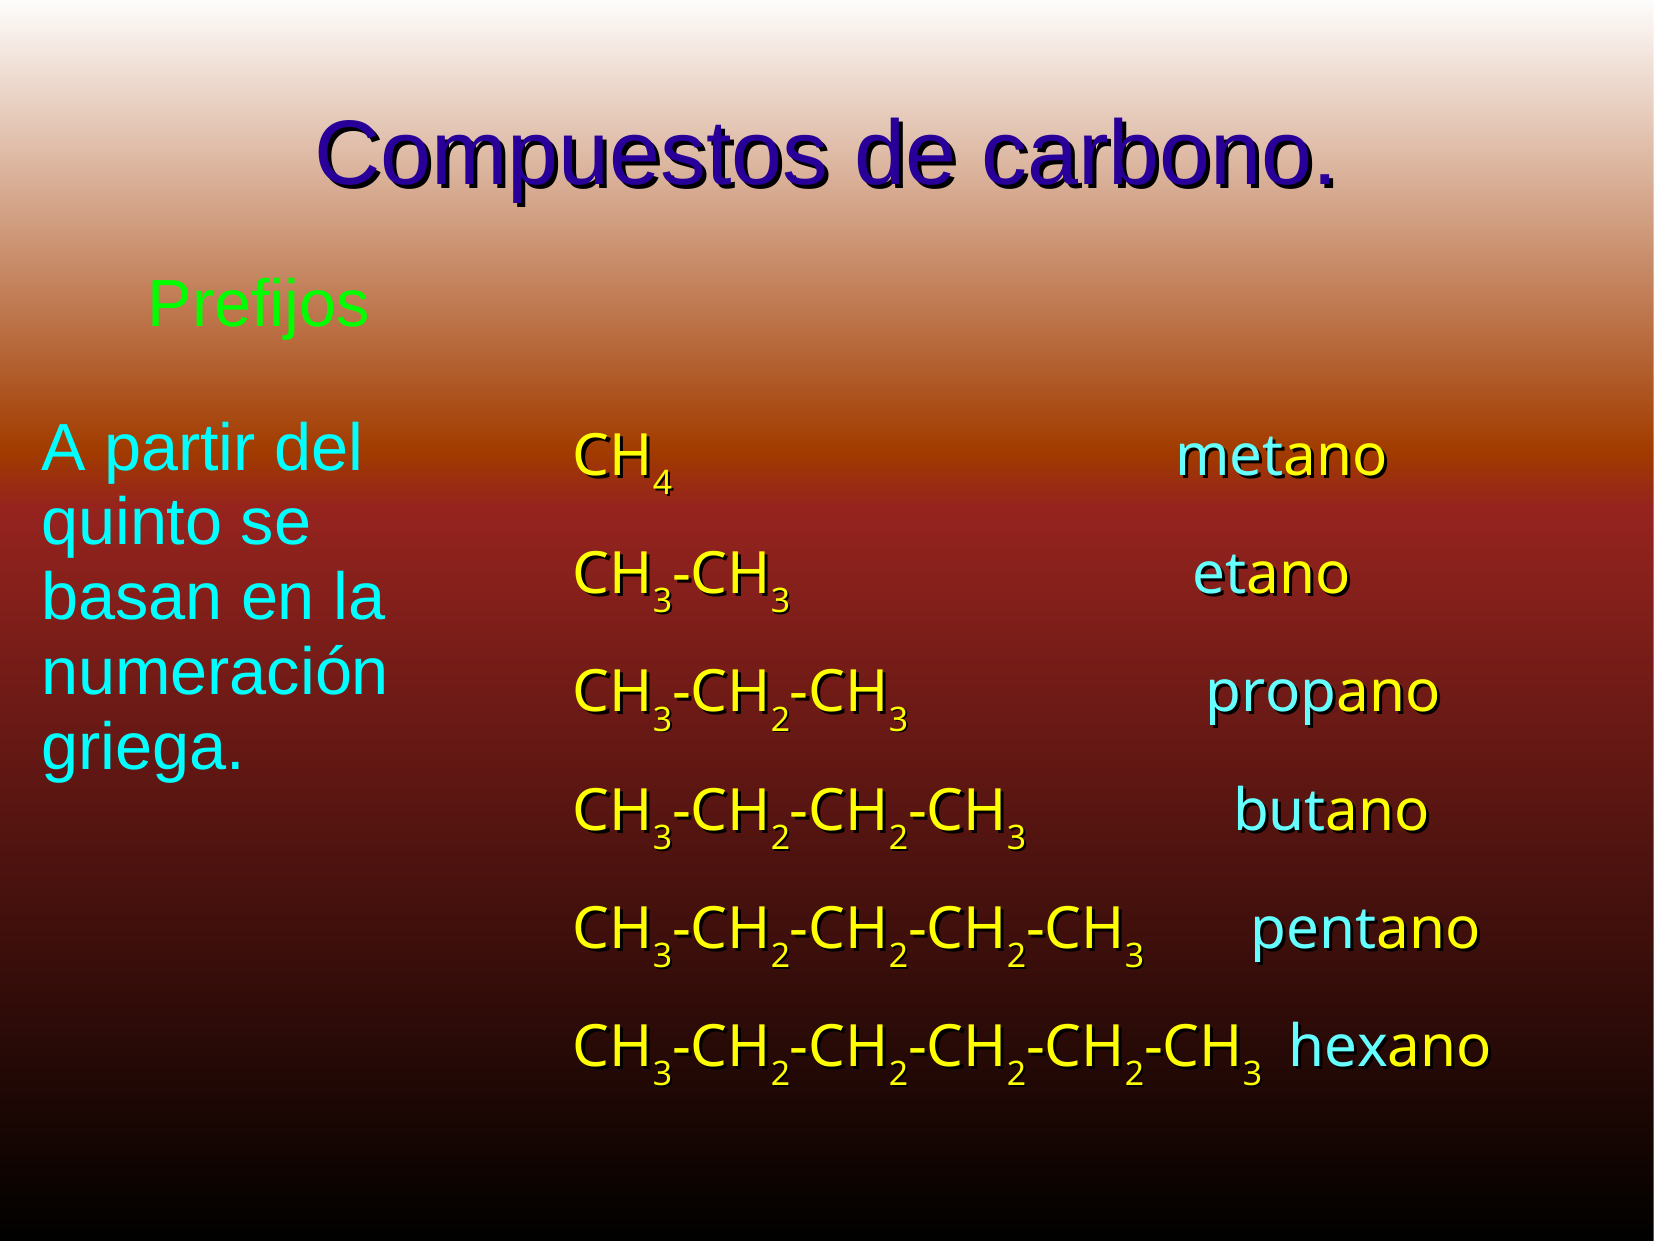

Compuestos de carbono.
# Prefijos
A partir del quinto se basan en la numeración griega.
CH4 metano
CH3-CH3 etano
CH3-CH2-CH3 propano
CH3-CH2-CH2-CH3 butano
CH3-CH2-CH2-CH2-CH3 pentano
CH3-CH2-CH2-CH2-CH2-CH3 hexano